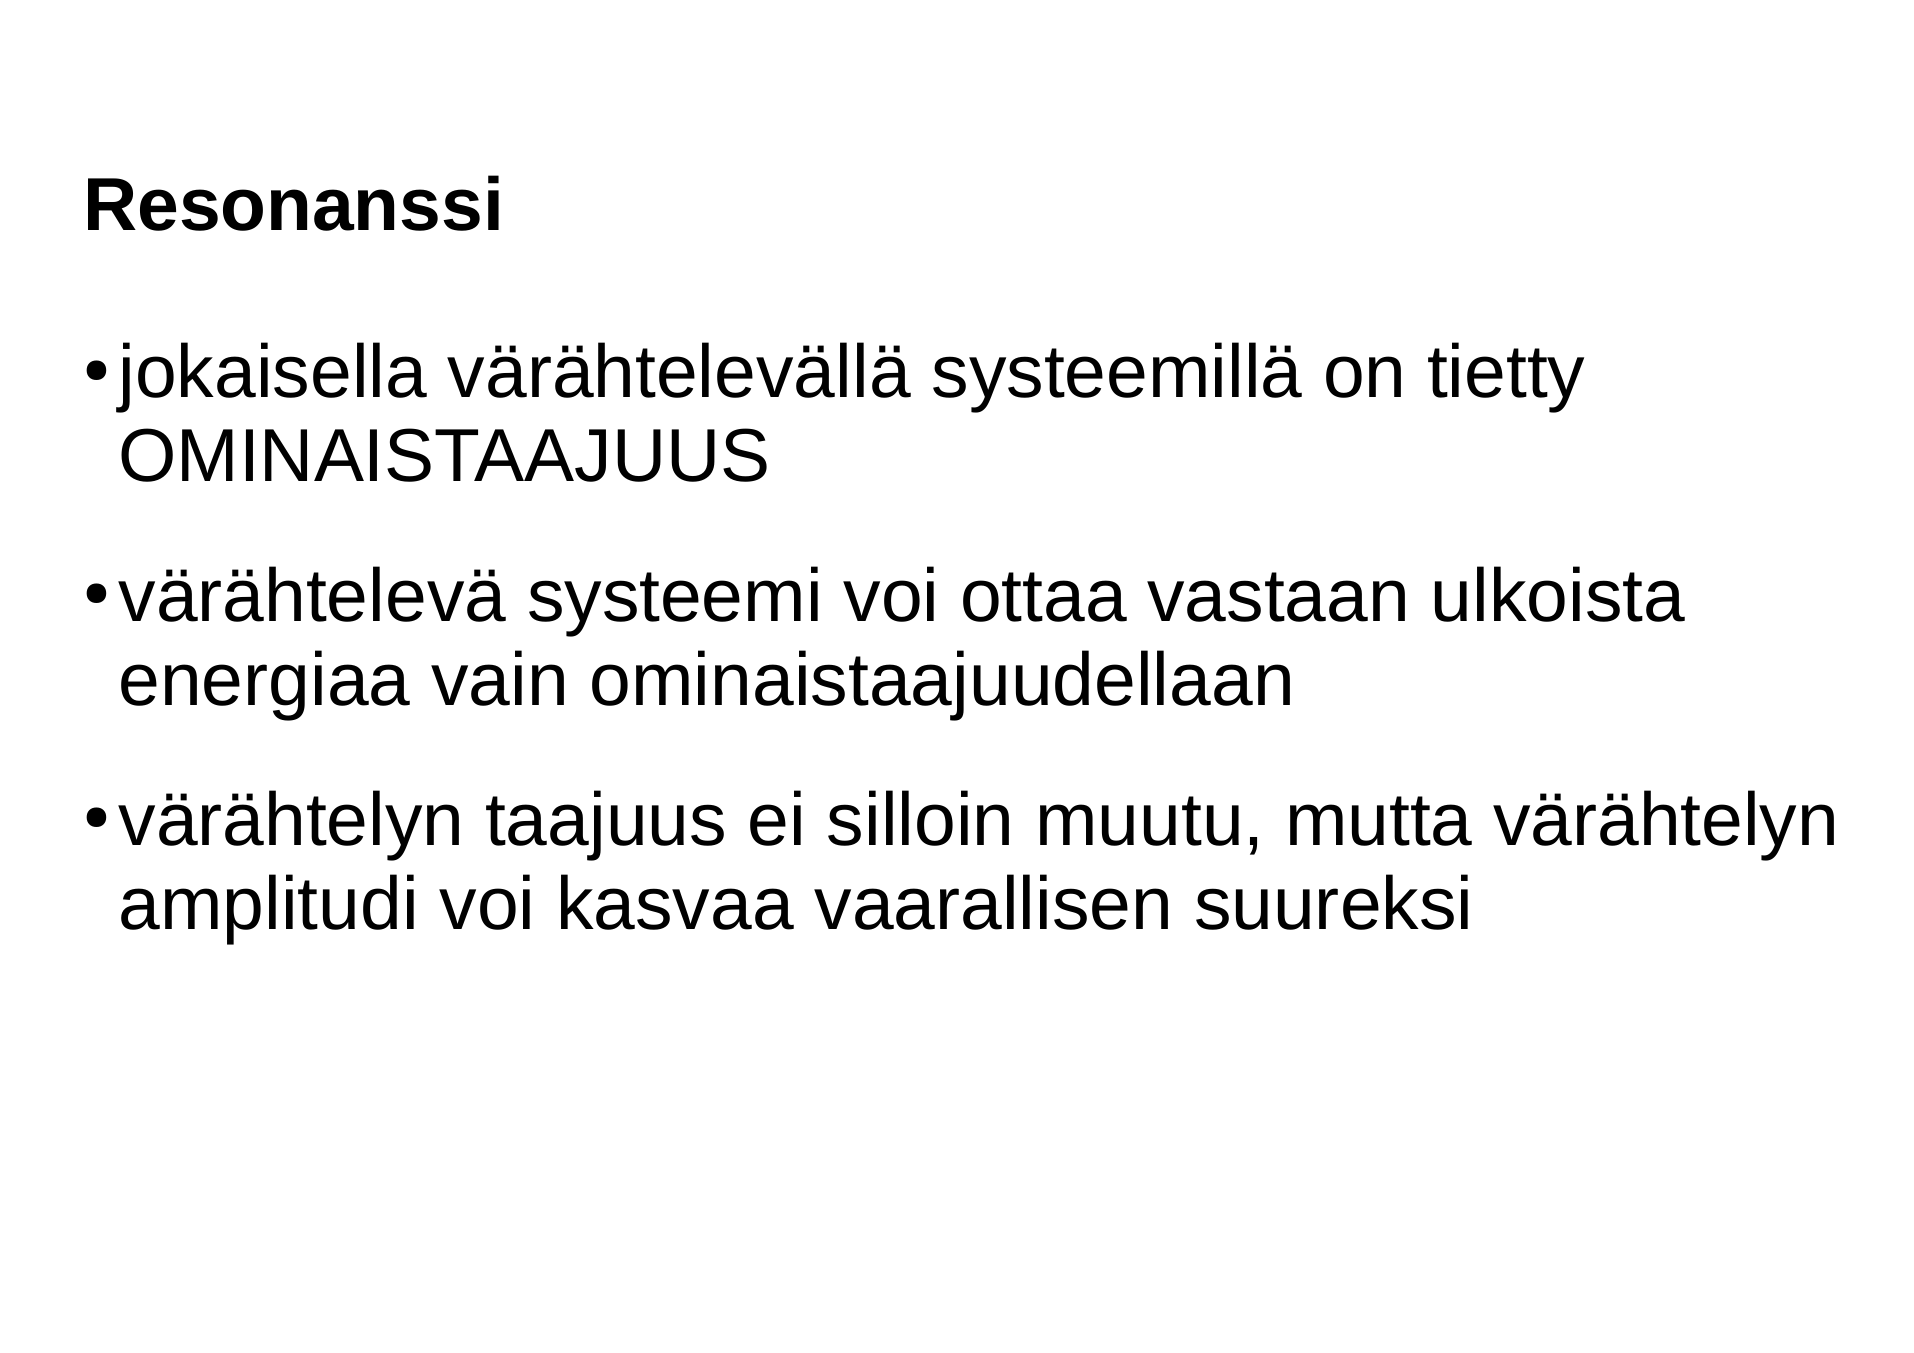

Resonanssi
jokaisella värähtelevällä systeemillä on tietty OMINAISTAAJUUS
värähtelevä systeemi voi ottaa vastaan ulkoista energiaa vain ominaistaajuudellaan
värähtelyn taajuus ei silloin muutu, mutta värähtelyn amplitudi voi kasvaa vaarallisen suureksi